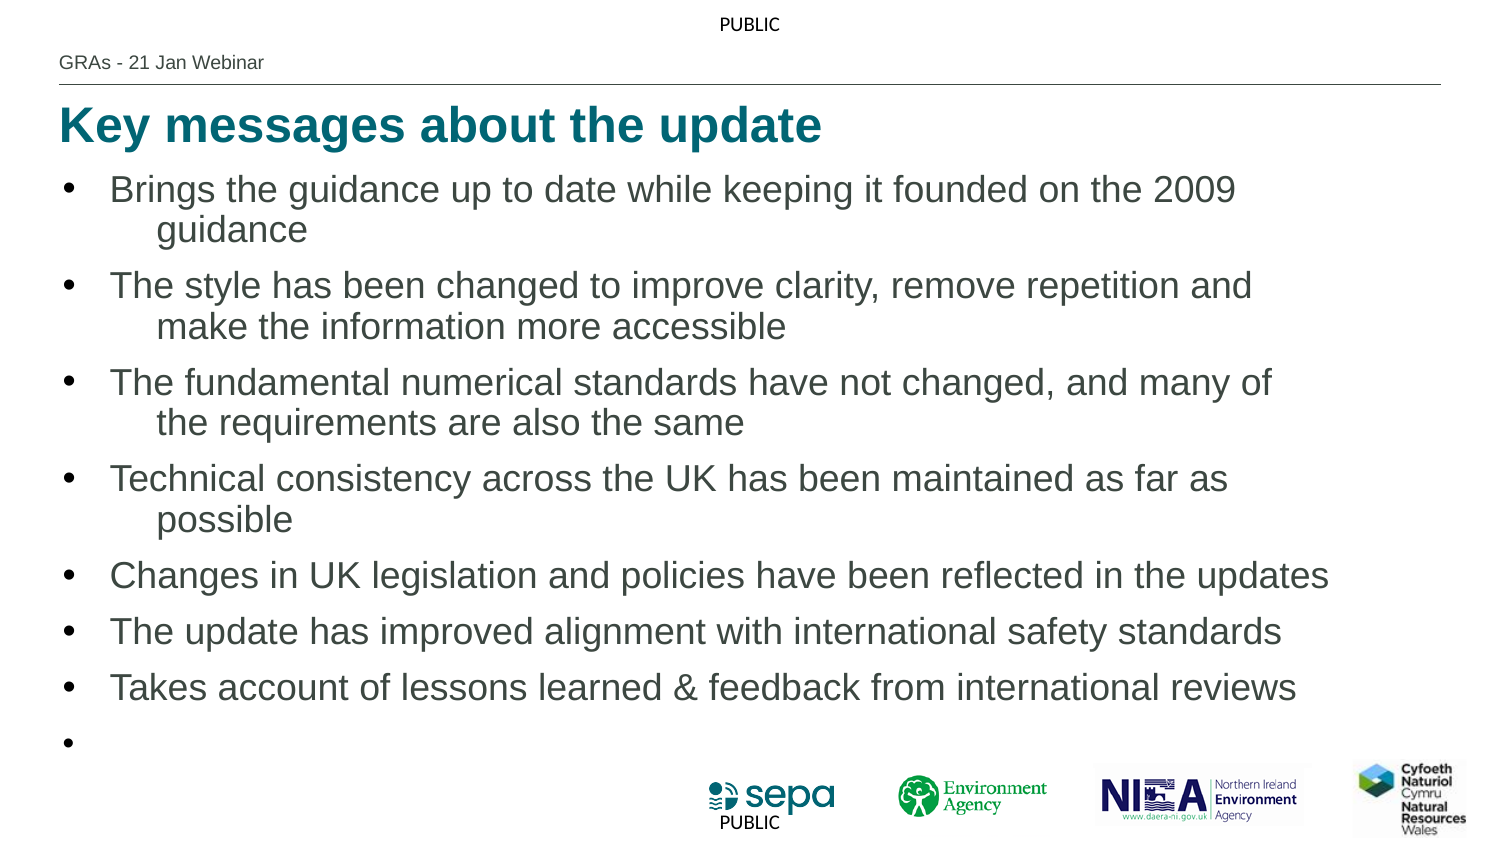

GRAs - 21 Jan Webinar
# Key messages about the update
Brings the guidance up to date while keeping it founded on the 2009 guidance
The style has been changed to improve clarity, remove repetition and make the information more accessible
The fundamental numerical standards have not changed, and many of the requirements are also the same
Technical consistency across the UK has been maintained as far as possible
Changes in UK legislation and policies have been reflected in the updates
The update has improved alignment with international safety standards
Takes account of lessons learned & feedback from international reviews